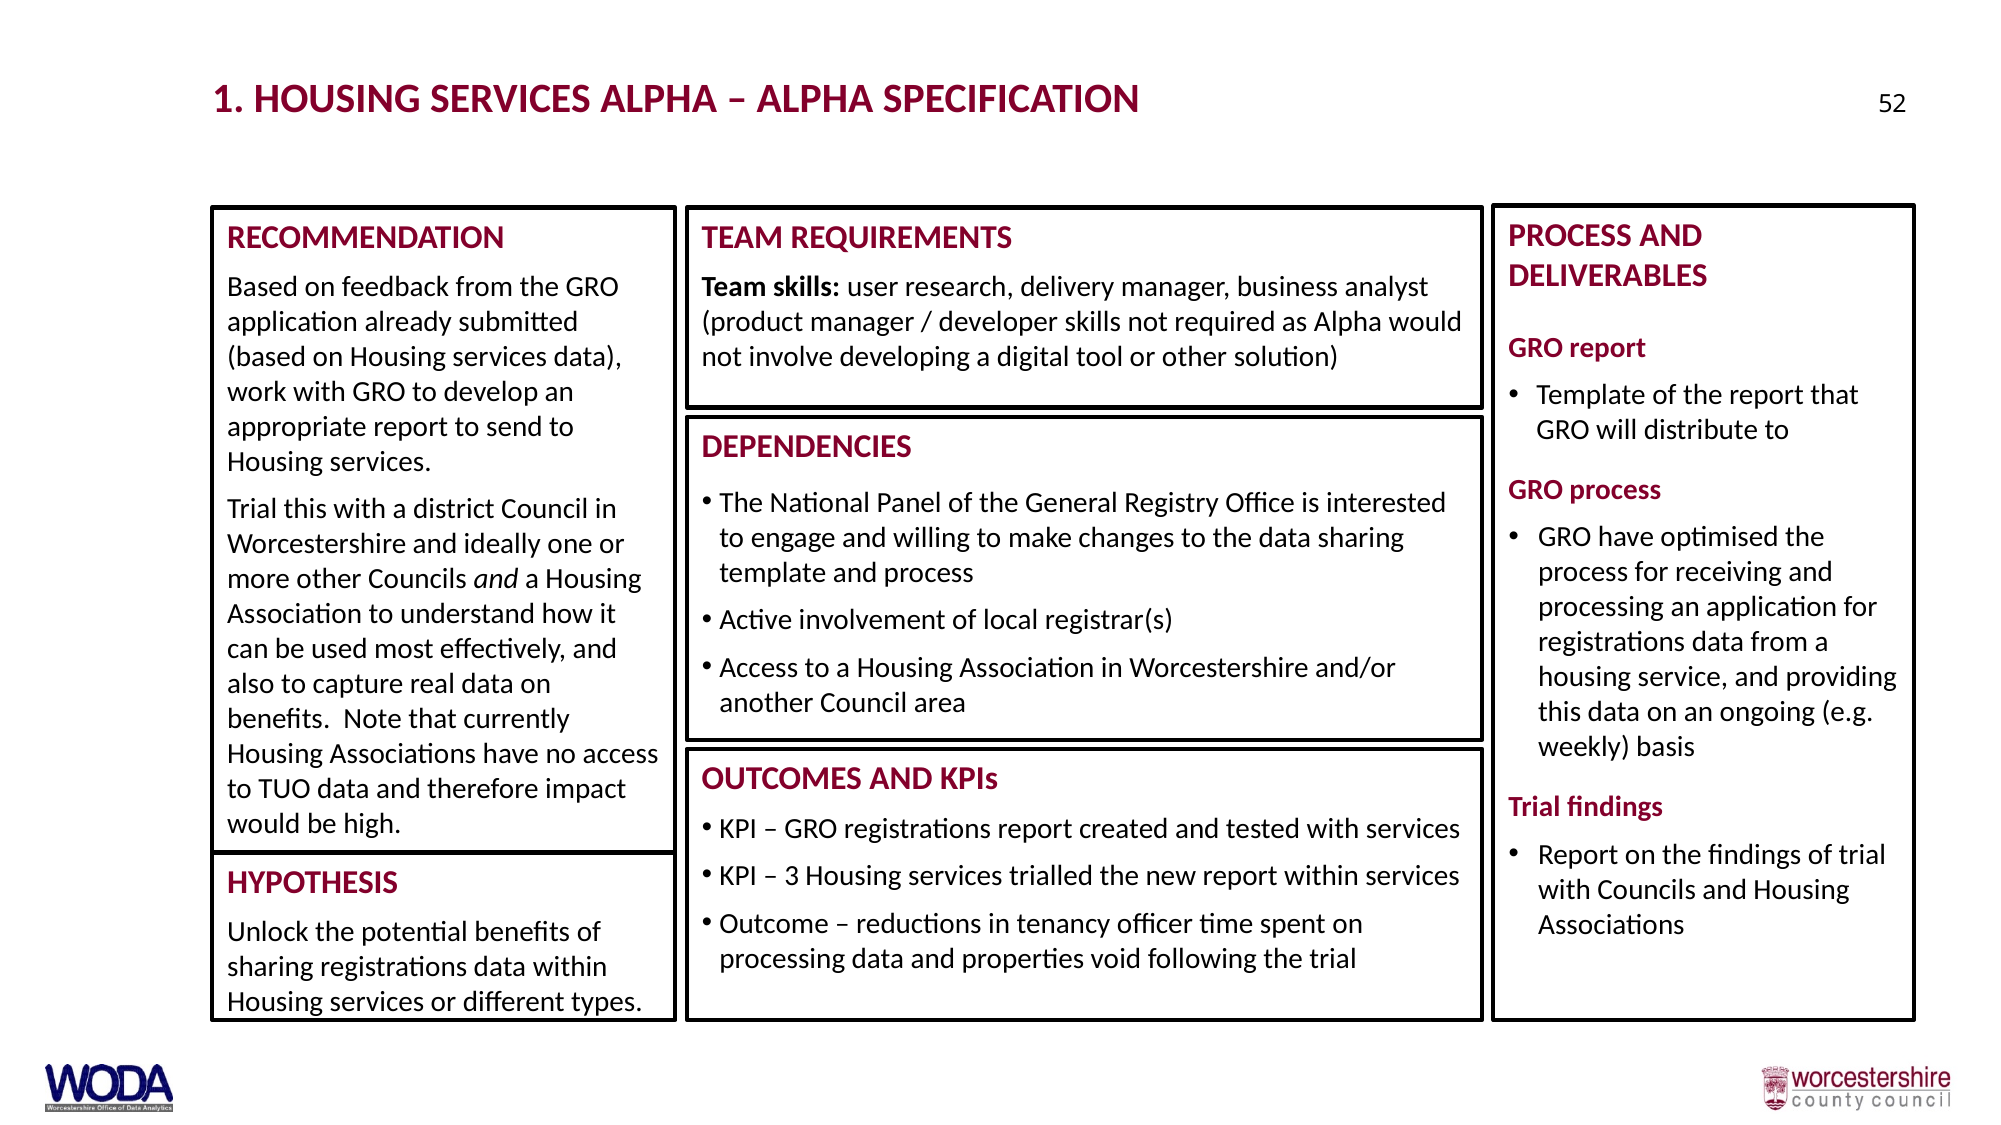

1. HOUSING SERVICES ALPHA – ALPHA SPECIFICATION
PROCESS AND DELIVERABLES
GRO report
Template of the report that GRO will distribute to
GRO process
GRO have optimised the process for receiving and processing an application for registrations data from a housing service, and providing this data on an ongoing (e.g. weekly) basis
Trial findings
Report on the findings of trial with Councils and Housing Associations
TEAM REQUIREMENTS
Team skills: user research, delivery manager, business analyst (product manager / developer skills not required as Alpha would not involve developing a digital tool or other solution)
DEPENDENCIES
The National Panel of the General Registry Office is interested to engage and willing to make changes to the data sharing template and process
Active involvement of local registrar(s)
Access to a Housing Association in Worcestershire and/or another Council area
OUTCOMES AND KPIs
KPI – GRO registrations report created and tested with services
KPI – 3 Housing services trialled the new report within services
Outcome – reductions in tenancy officer time spent on processing data and properties void following the trial
RECOMMENDATION
Based on feedback from the GRO application already submitted (based on Housing services data), work with GRO to develop an appropriate report to send to Housing services.
Trial this with a district Council in Worcestershire and ideally one or more other Councils and a Housing Association to understand how it can be used most effectively, and also to capture real data on benefits. Note that currently Housing Associations have no access to TUO data and therefore impact would be high.
HYPOTHESIS
Unlock the potential benefits of sharing registrations data within Housing services or different types.